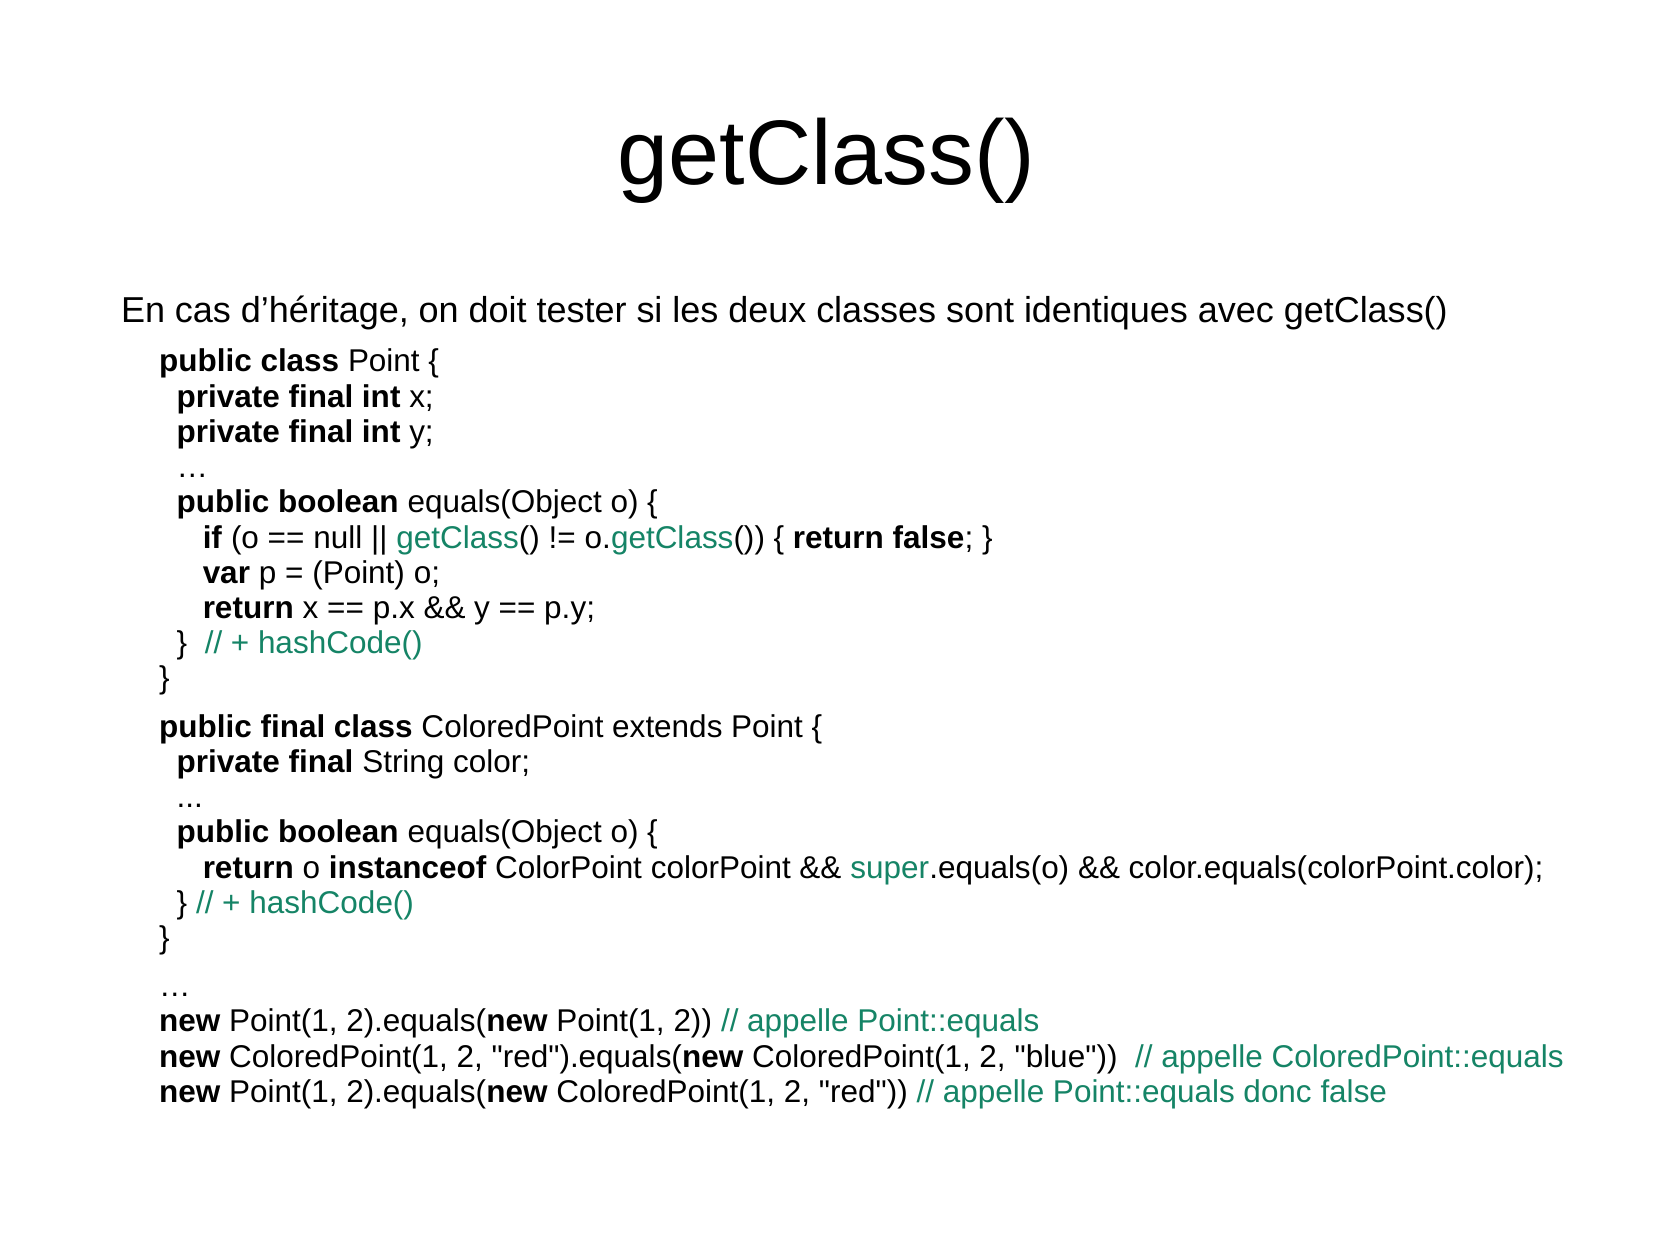

getClass()
# En cas d’héritage, on doit tester si les deux classes sont identiques avec getClass()
public class Point {
 private final int x;
 private final int y;
 …
 public boolean equals(Object o) {
 if (o == null || getClass() != o.getClass()) { return false; }
 var p = (Point) o;
 return x == p.x && y == p.y;
 } // + hashCode()
}
public final class ColoredPoint extends Point {
 private final String color;
 ...
 public boolean equals(Object o) {
 return o instanceof ColorPoint colorPoint && super.equals(o) && color.equals(colorPoint.color);
 } // + hashCode()
}
…
new Point(1, 2).equals(new Point(1, 2)) // appelle Point::equals
new ColoredPoint(1, 2, "red").equals(new ColoredPoint(1, 2, "blue")) // appelle ColoredPoint::equals
new Point(1, 2).equals(new ColoredPoint(1, 2, "red")) // appelle Point::equals donc false